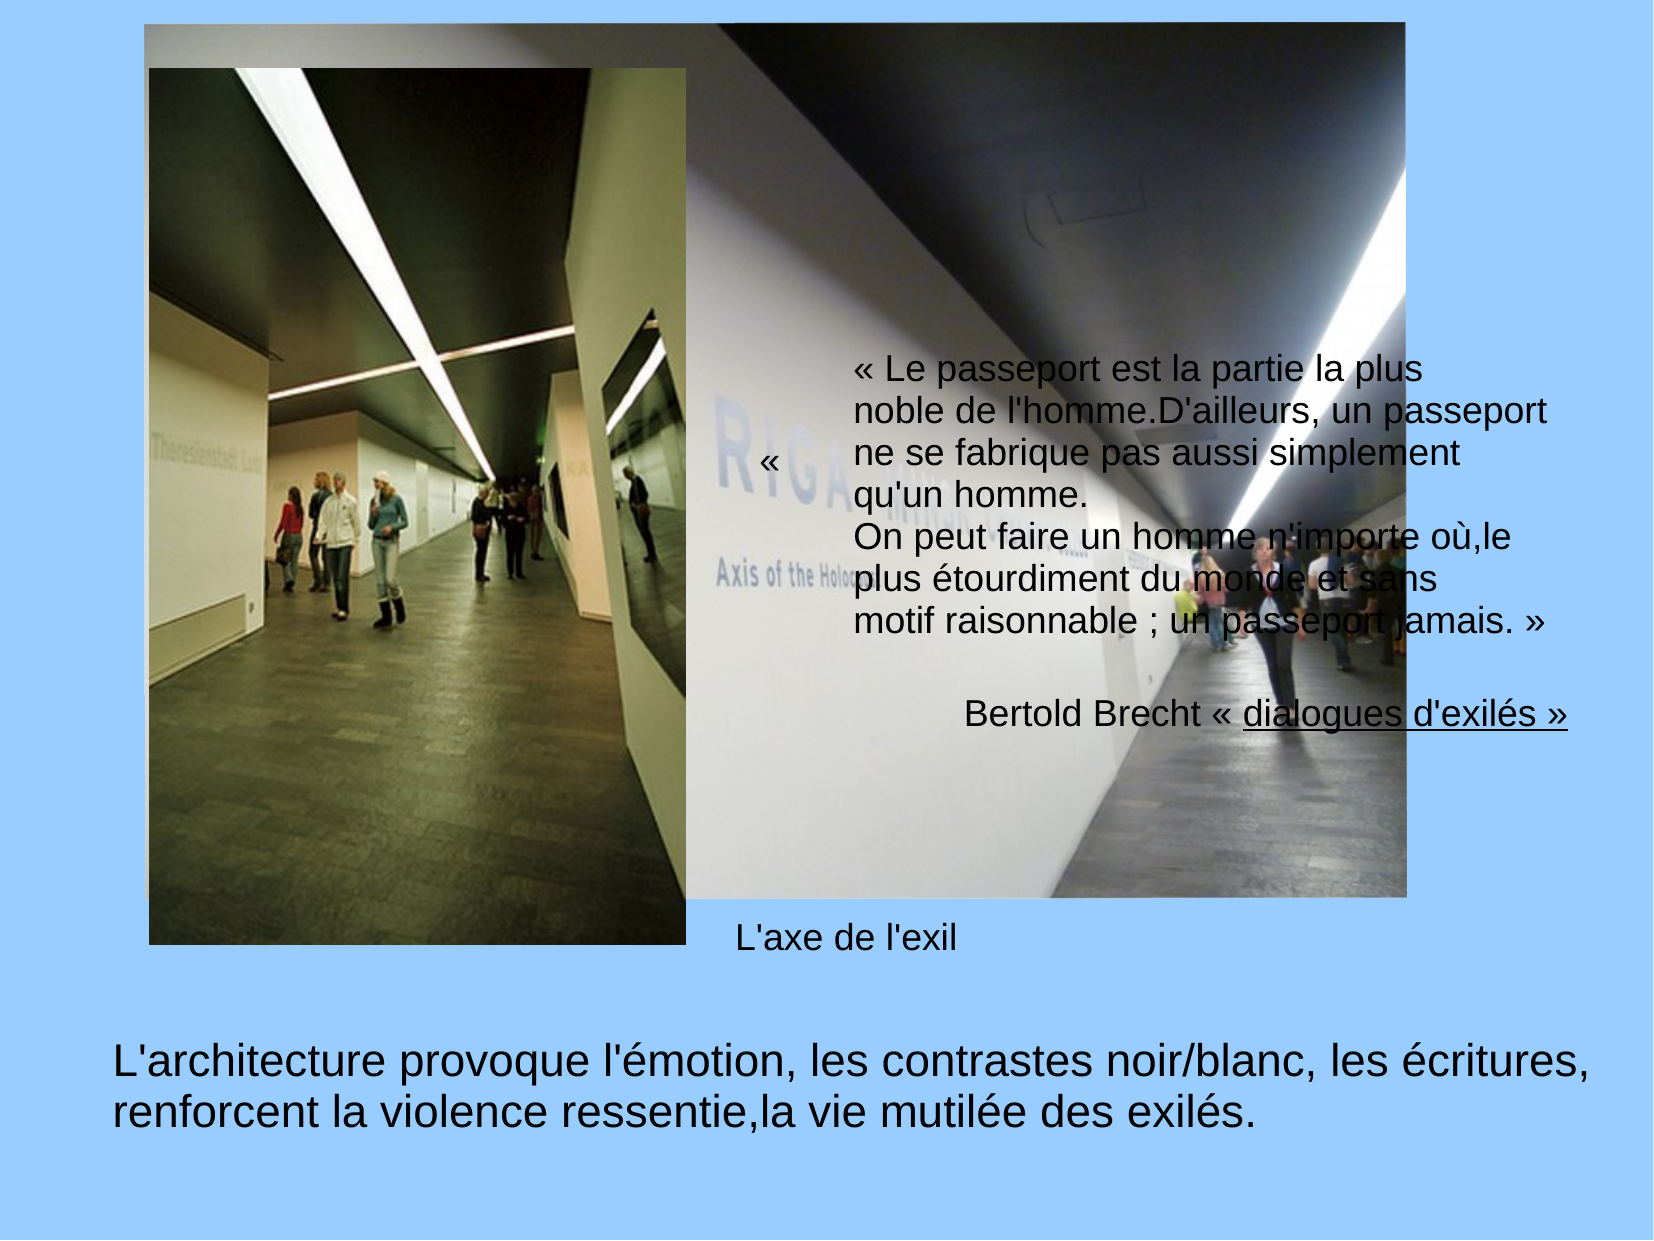

«
« Le passeport est la partie la plus
noble de l'homme.D'ailleurs, un passeport
ne se fabrique pas aussi simplement
qu'un homme.
On peut faire un homme n'importe où,le
plus étourdiment du monde et sans
motif raisonnable ; un passeport jamais. »
Bertold Brecht « dialogues d'exilés »
L'axe de l'exil
L'architecture provoque l'émotion, les contrastes noir/blanc, les écritures,
renforcent la violence ressentie,la vie mutilée des exilés.